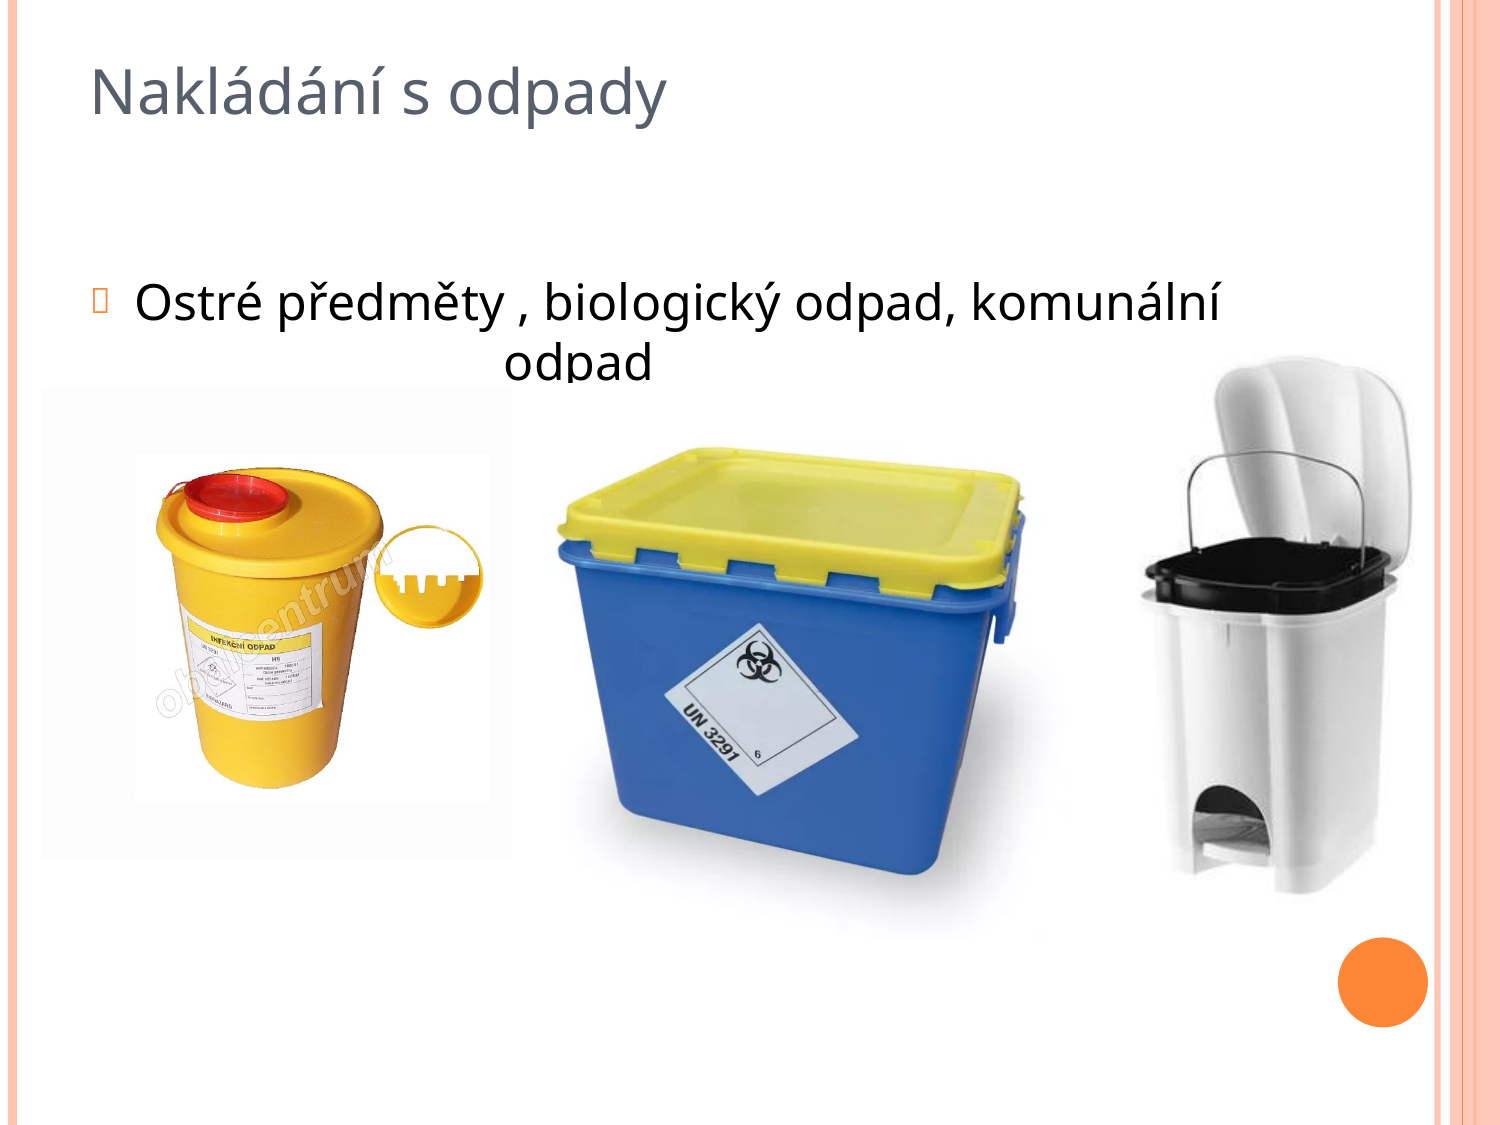

# Nakládání s odpady
Ostré předměty , biologický odpad, komunální 						odpad